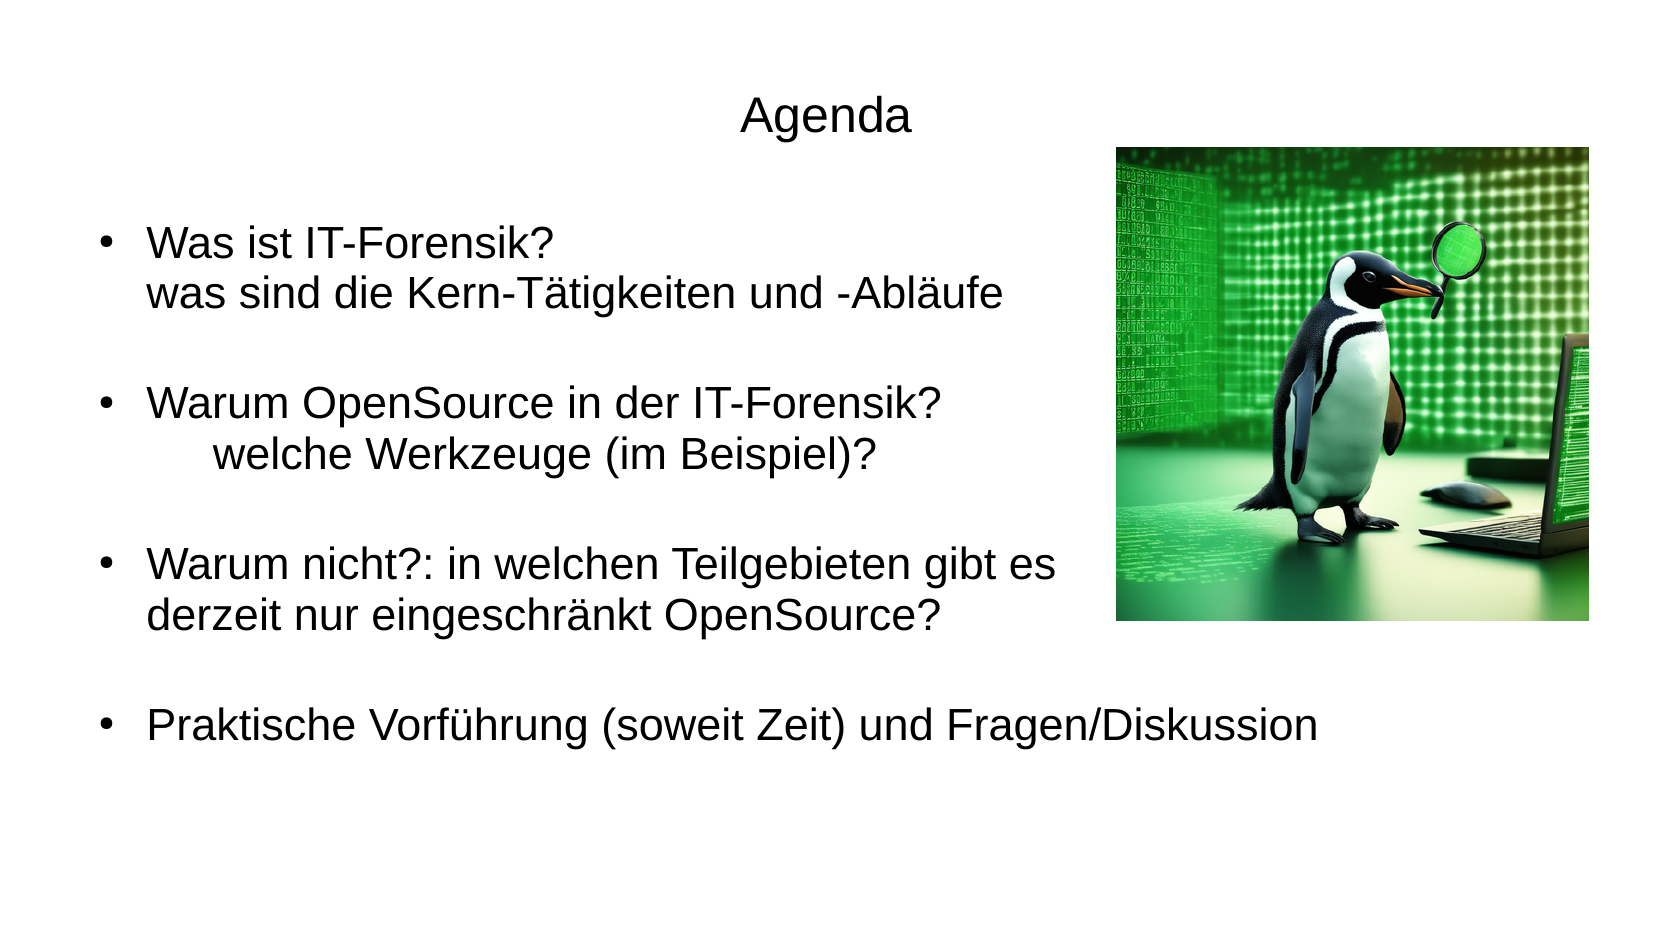

# Agenda
Was ist IT-Forensik?
was sind die Kern-Tätigkeiten und -Abläufe
Warum OpenSource in der IT-Forensik?
	welche Werkzeuge (im Beispiel)?
Warum nicht?: in welchen Teilgebieten gibt es
derzeit nur eingeschränkt OpenSource?
Praktische Vorführung (soweit Zeit) und Fragen/Diskussion